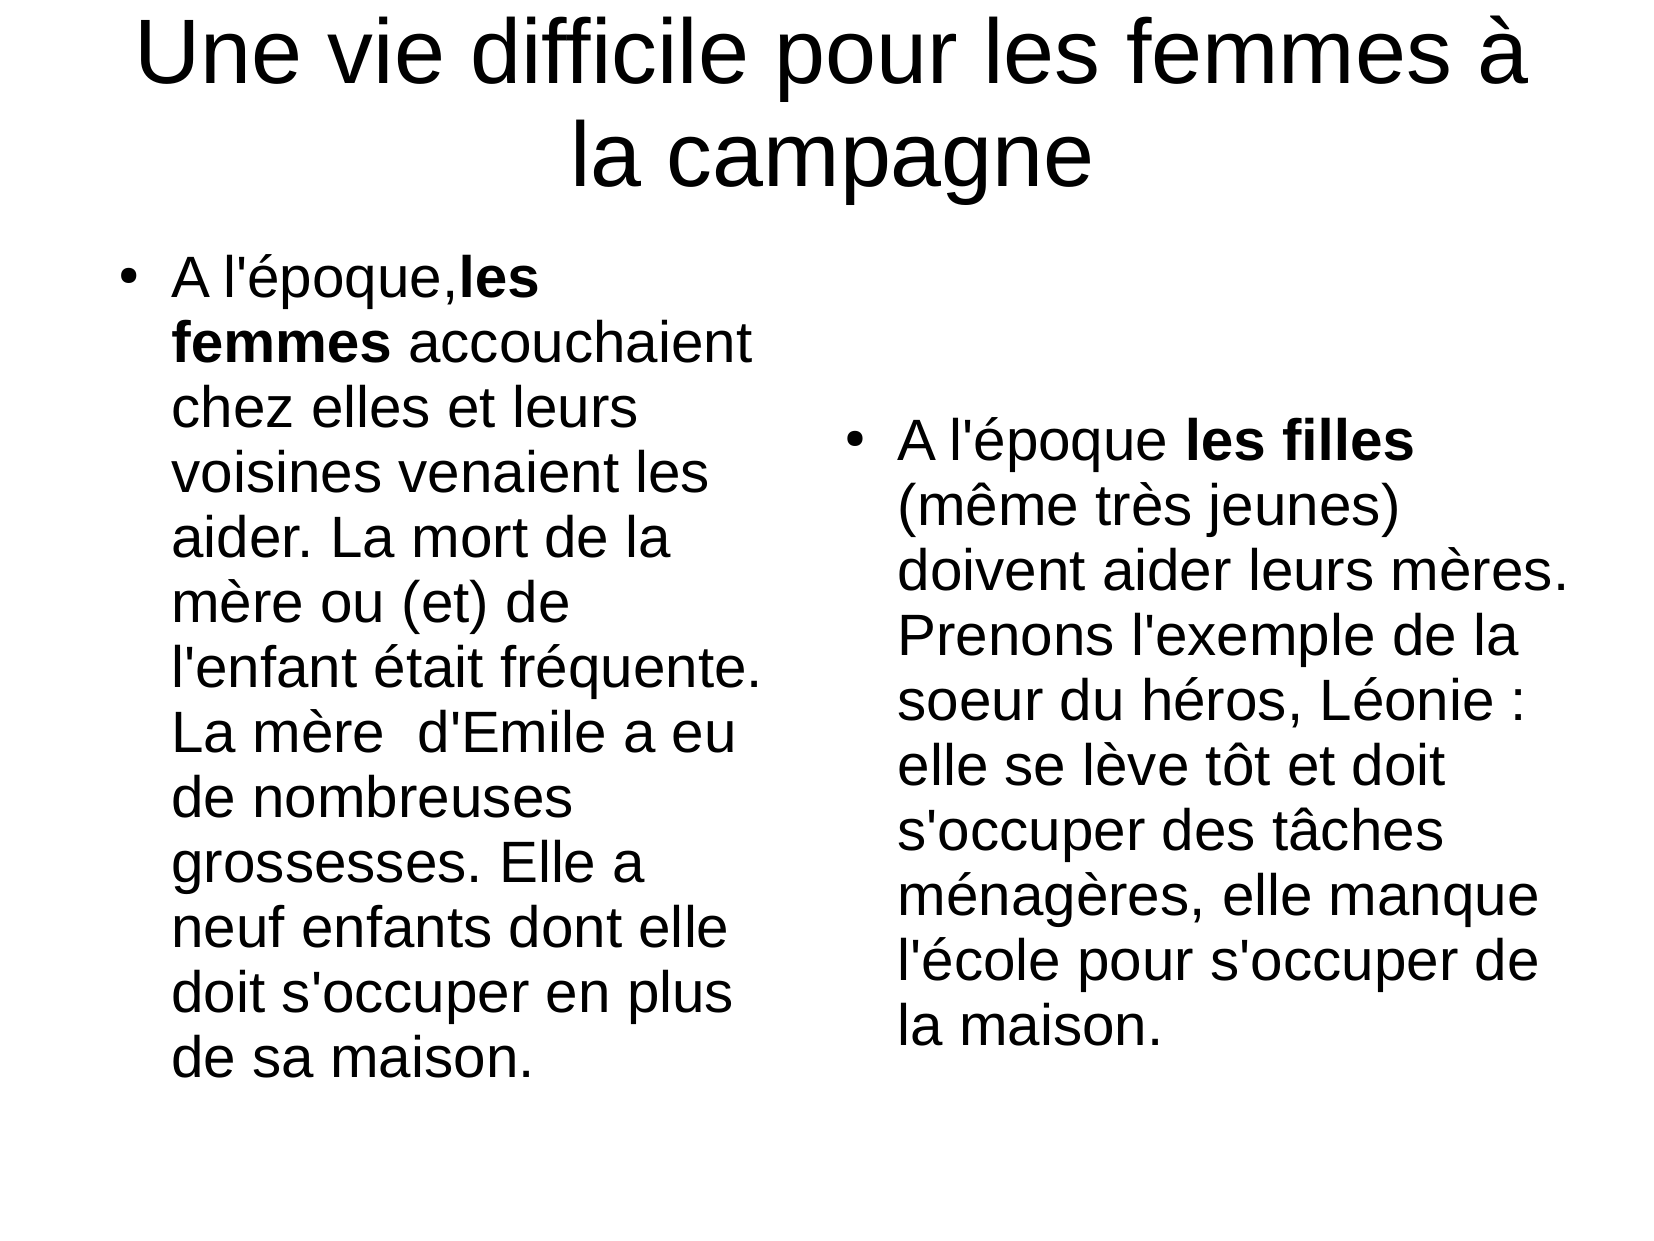

# Une vie difficile pour les femmes à la campagne
A l'époque,les femmes accouchaient chez elles et leurs voisines venaient les aider. La mort de la mère ou (et) de l'enfant était fréquente. La mère d'Emile a eu de nombreuses grossesses. Elle a neuf enfants dont elle doit s'occuper en plus de sa maison.
A l'époque les filles (même très jeunes) doivent aider leurs mères. Prenons l'exemple de la soeur du héros, Léonie : elle se lève tôt et doit s'occuper des tâches ménagères, elle manque l'école pour s'occuper de la maison.